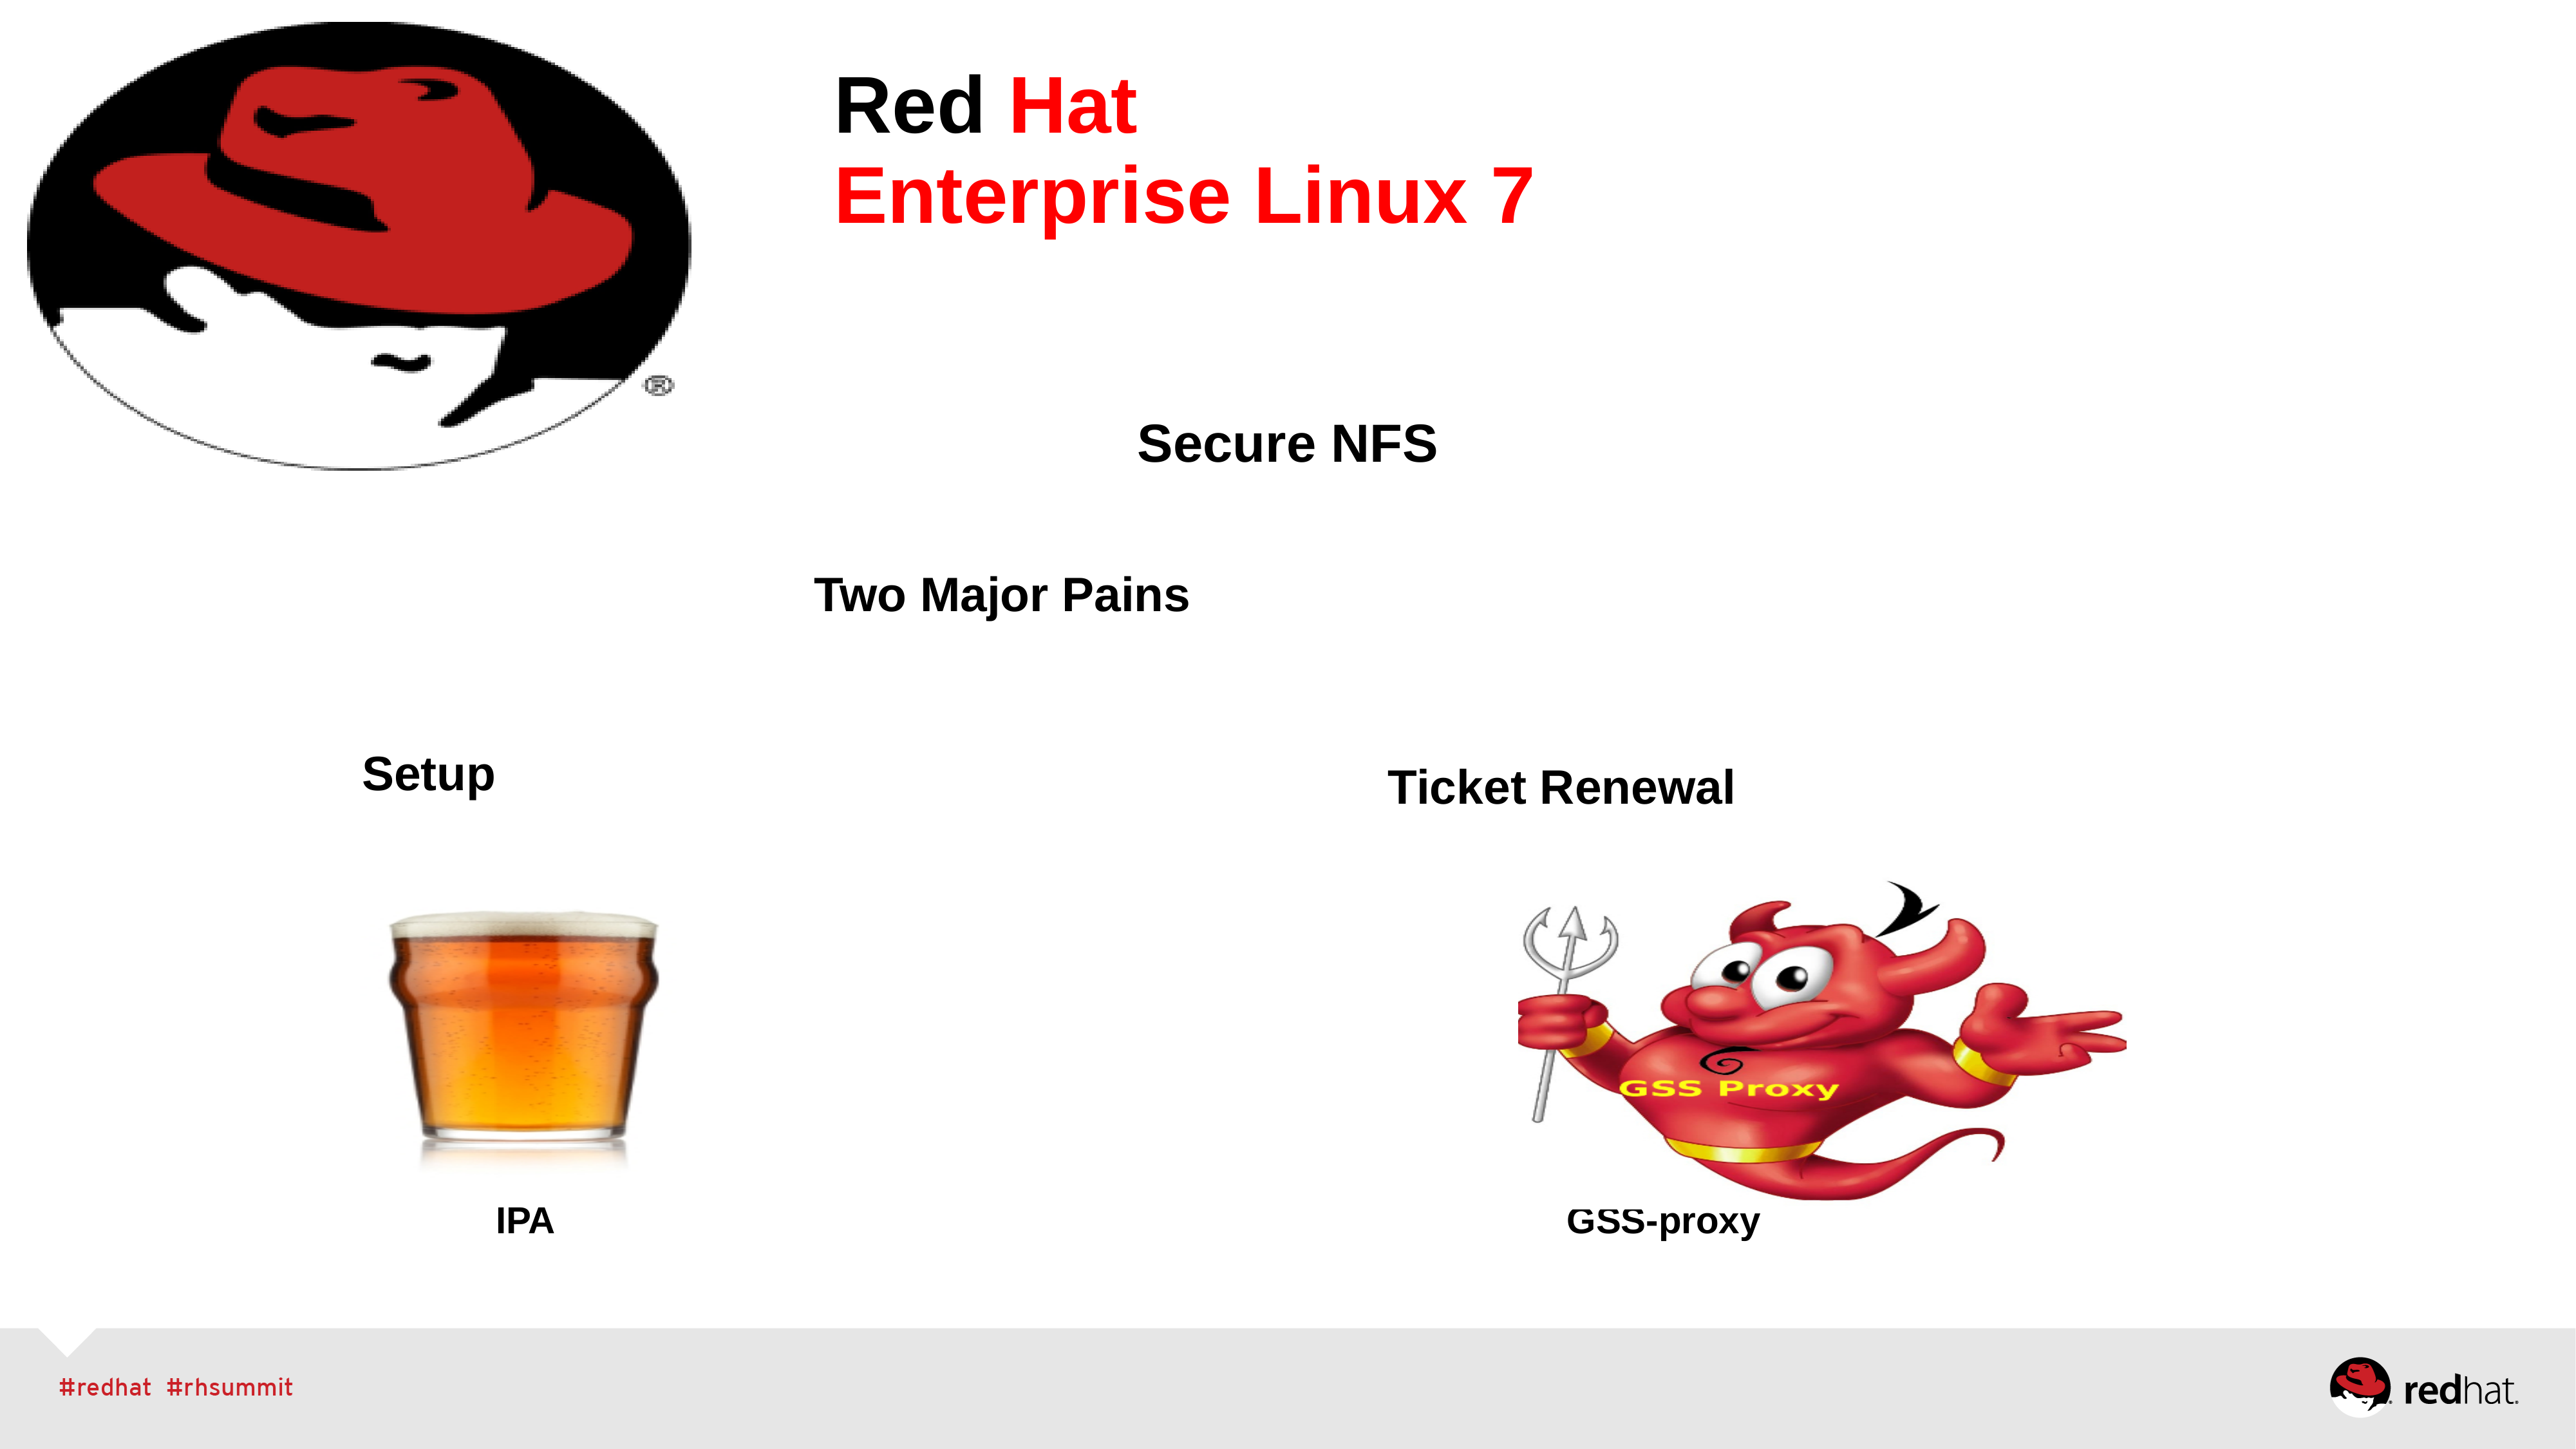

Red Hat
Enterprise Linux 7
Secure NFS
Two Major Pains
Setup
Ticket Renewal
GSS-proxy
IPA